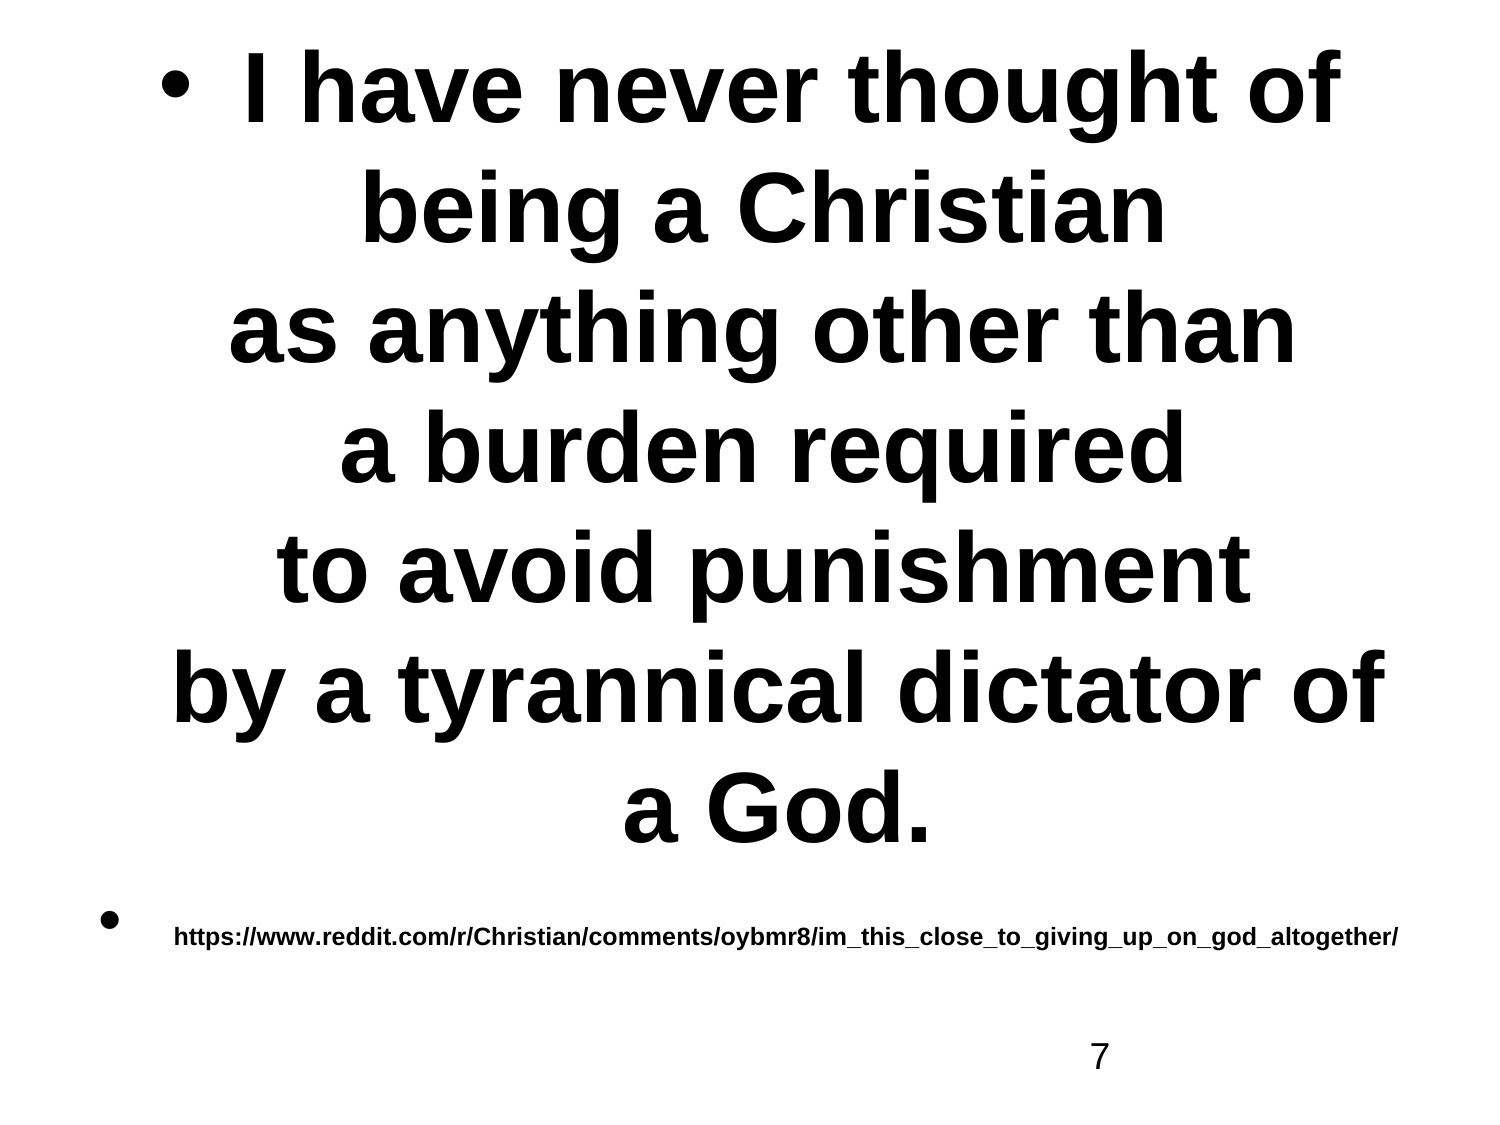

# I have never thought of being a Christian as anything other than a burden required to avoid punishment by a tyrannical dictator of a God.
 https://www.reddit.com/r/Christian/comments/oybmr8/im_this_close_to_giving_up_on_god_altogether/
7